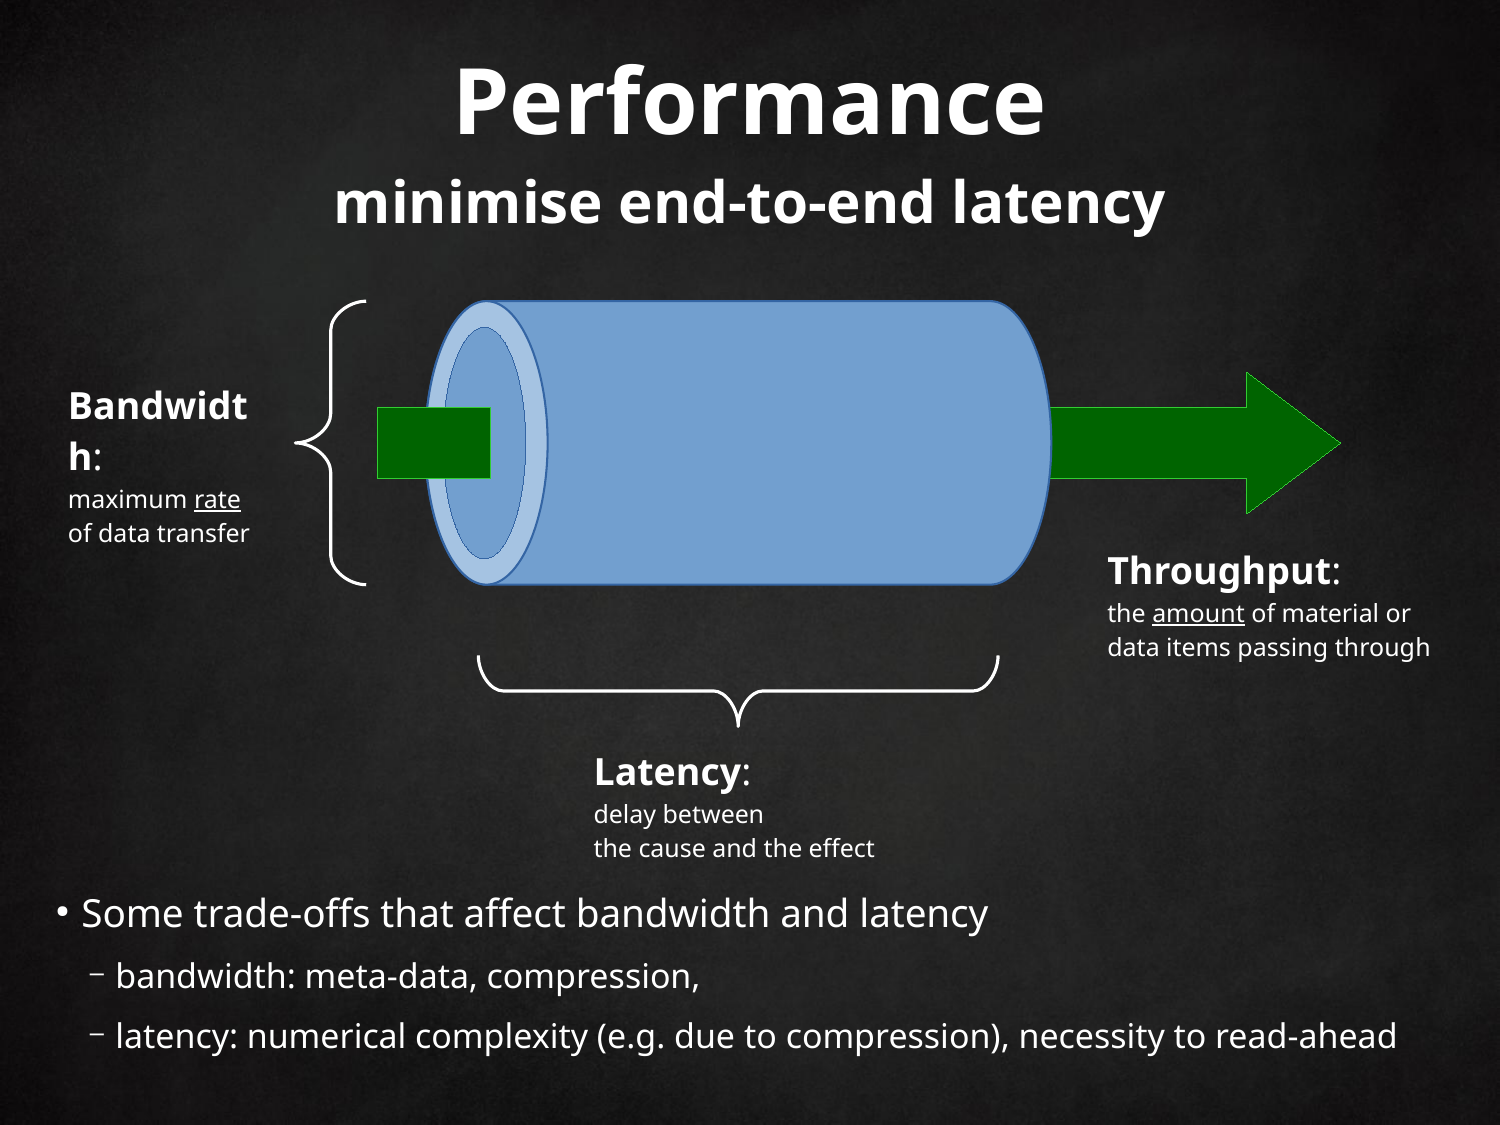

# Performance minimise end-to-end latency
Bandwidth:
maximum rate
of data transfer
Throughput:
the amount of material or
data items passing through
Latency:
delay between
the cause and the effect
Some trade-offs that affect bandwidth and latency
bandwidth: meta-data, compression,
latency: numerical complexity (e.g. due to compression), necessity to read-ahead